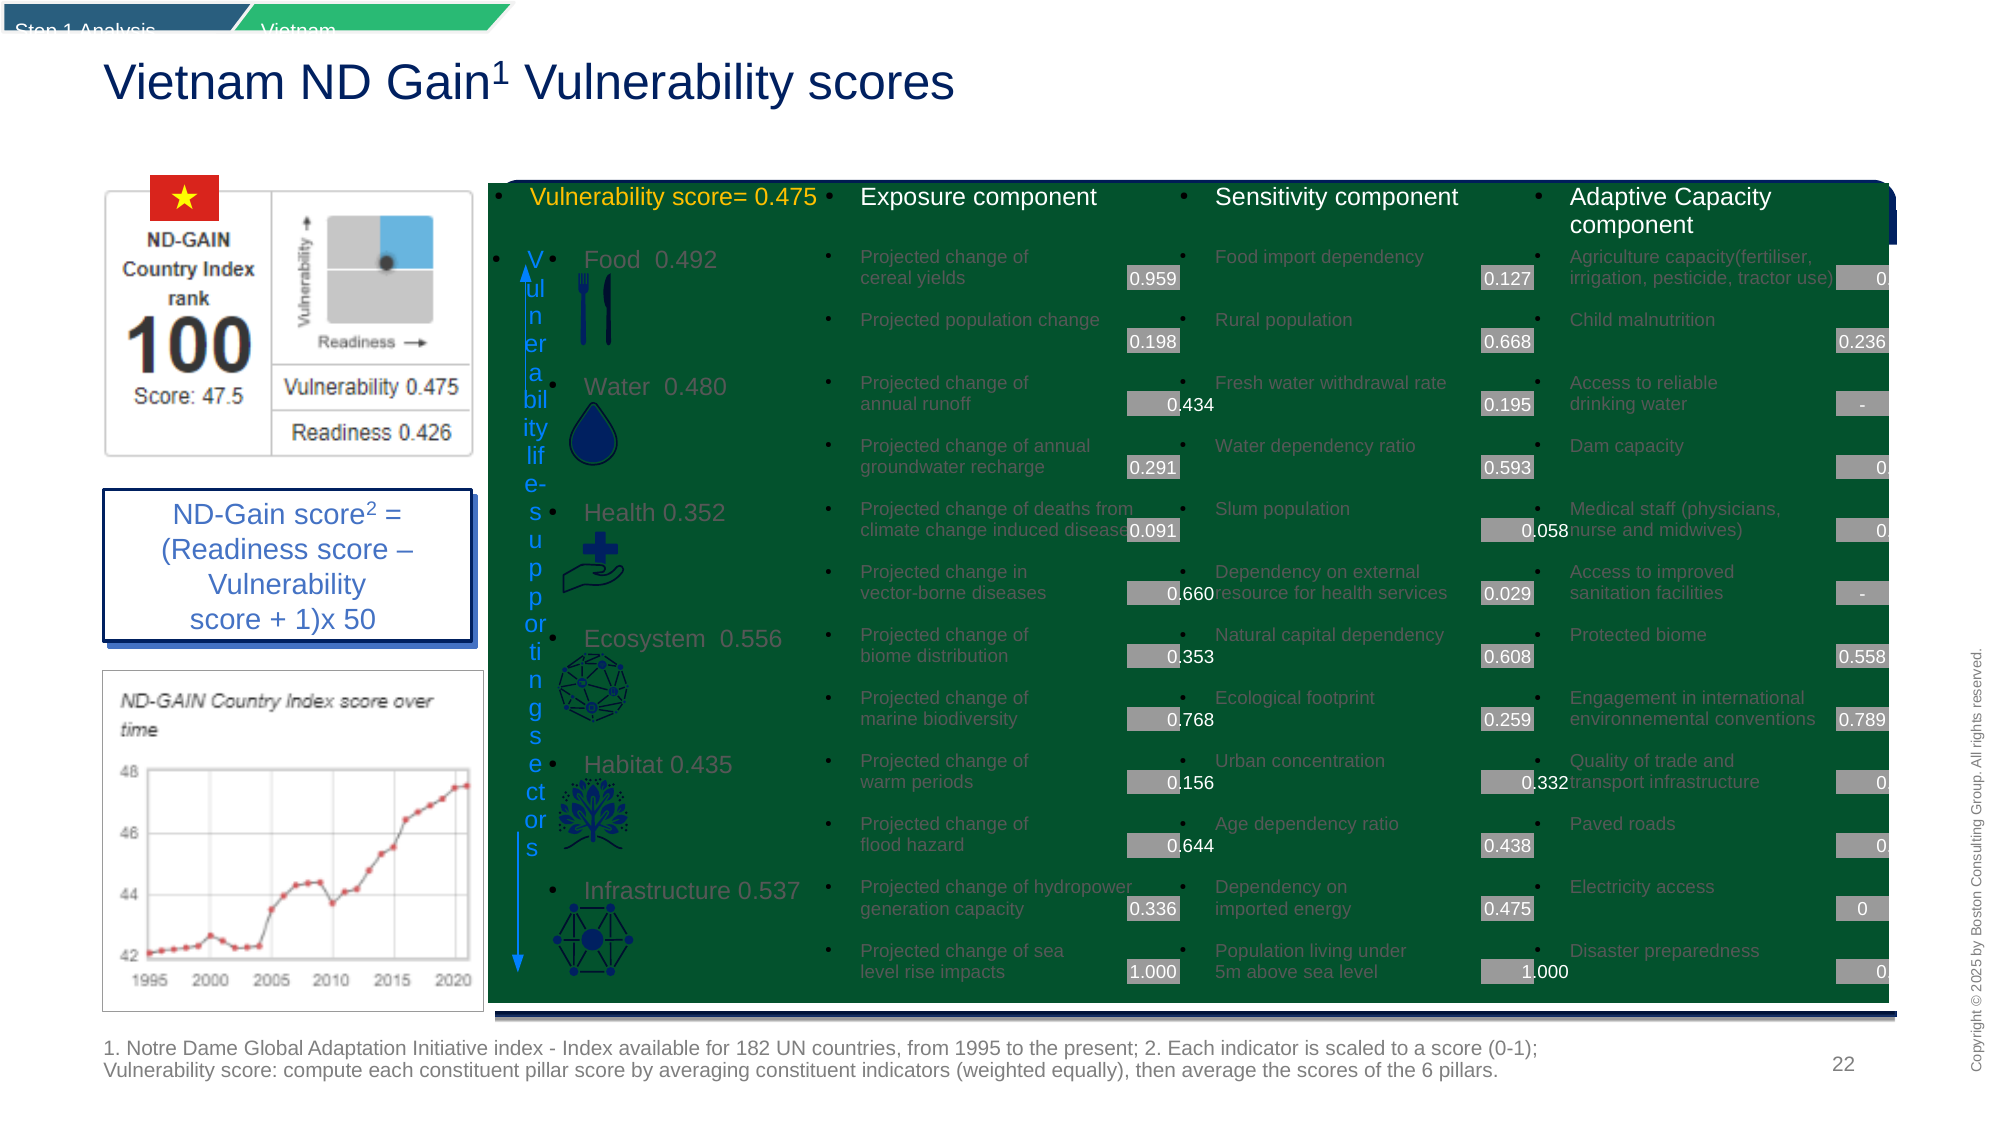

Step 1 Analysis
Vietnam
# Vietnam ND Gain1 Vulnerability scores
| Vulnerability score= 0.475 | | Exposure component | Sensitivity component | Adaptive Capacity component |
| --- | --- | --- | --- | --- |
| Vulnerability life-supporting sectors | Food 0.492 | Projected change of cereal yields | Food import dependency | Agriculture capacity(fertiliser, irrigation, pesticide, tractor use) |
| | | Projected population change | Rural population | Child malnutrition |
| | Water 0.480 | Projected change of annual runoff | Fresh water withdrawal rate | Access to reliable drinking water |
| | | Projected change of annual groundwater recharge | Water dependency ratio | Dam capacity |
| | Health 0.352 | Projected change of deaths from climate change induced diseases | Slum population | Medical staff (physicians, nurse and midwives) |
| | | Projected change in vector-borne diseases | Dependency on external resource for health services | Access to improved sanitation facilities |
| | Ecosystem 0.556 | Projected change of biome distribution | Natural capital dependency | Protected biome |
| | | Projected change of marine biodiversity | Ecological footprint | Engagement in international environnemental conventions |
| | Habitat 0.435 | Projected change of warm periods | Urban concentration | Quality of trade and transport infrastructure |
| | | Projected change of flood hazard | Age dependency ratio | Paved roads |
| | Infrastructure 0.537 | Projected change of hydropower generation capacity | Dependency on imported energy | Electricity access |
| | | Projected change of sea level rise impacts | Population living under 5m above sea level | Disaster preparedness |
0.959
0.127
	0.767
0.198
0.668
0.236
	0.434
0.195
-
0.291
0.593
	0.886
ND-Gain score2 =
(Readiness score – Vulnerability
score + 1)x 50
0.091
	0.058
	0.920
	0.660
0.029
-
	0.353
0.608
0.558
	0.768
0.259
0.789
	0.156
	0.332
	0.510
	0.644
0.438
	0.528
0.336
0.475
0
1.000
	1.000
	0.413
1. Notre Dame Global Adaptation Initiative index - Index available for 182 UN countries, from 1995 to the present; 2. Each indicator is scaled to a score (0-1); Vulnerability score: compute each constituent pillar score by averaging constituent indicators (weighted equally), then average the scores of the 6 pillars.